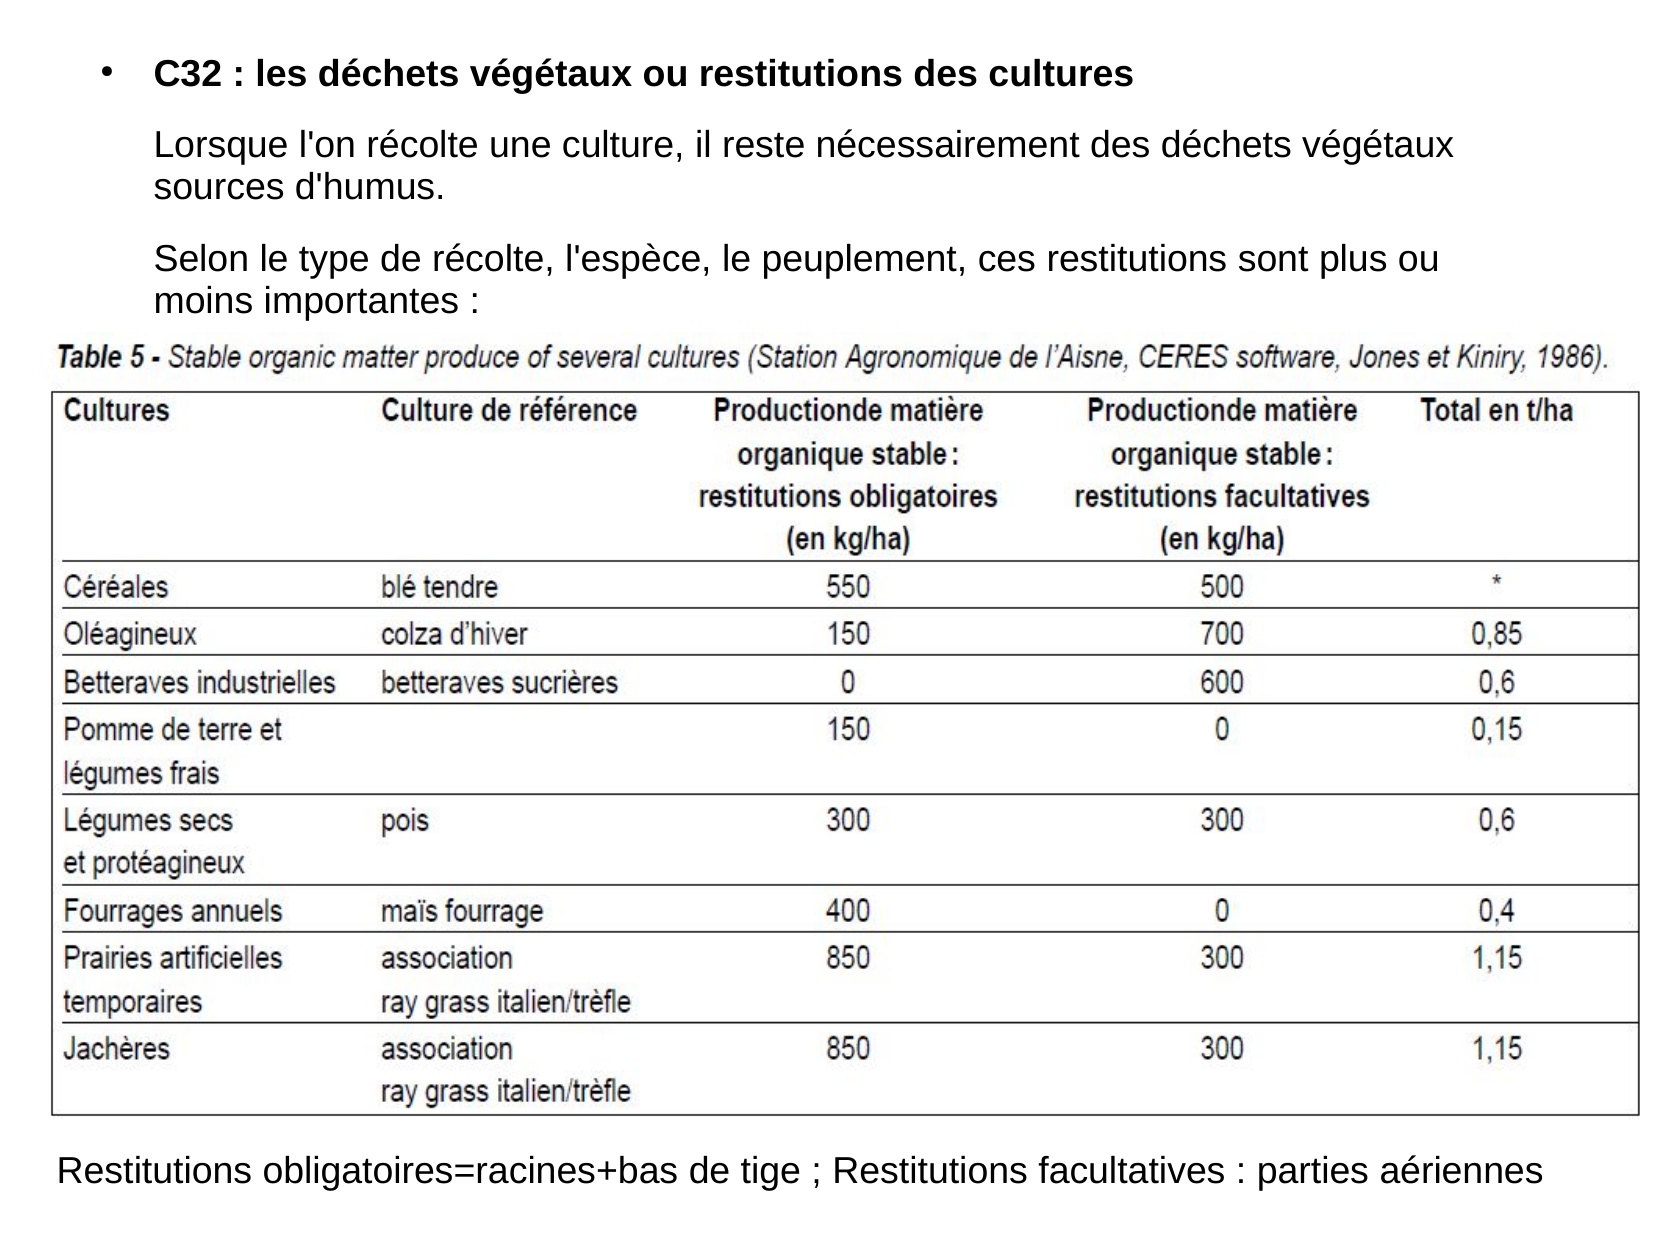

# C32 : les déchets végétaux ou restitutions des cultures
Lorsque l'on récolte une culture, il reste nécessairement des déchets végétaux sources d'humus.
Selon le type de récolte, l'espèce, le peuplement, ces restitutions sont plus ou moins importantes :
Restitutions obligatoires=racines+bas de tige ; Restitutions facultatives : parties aériennes